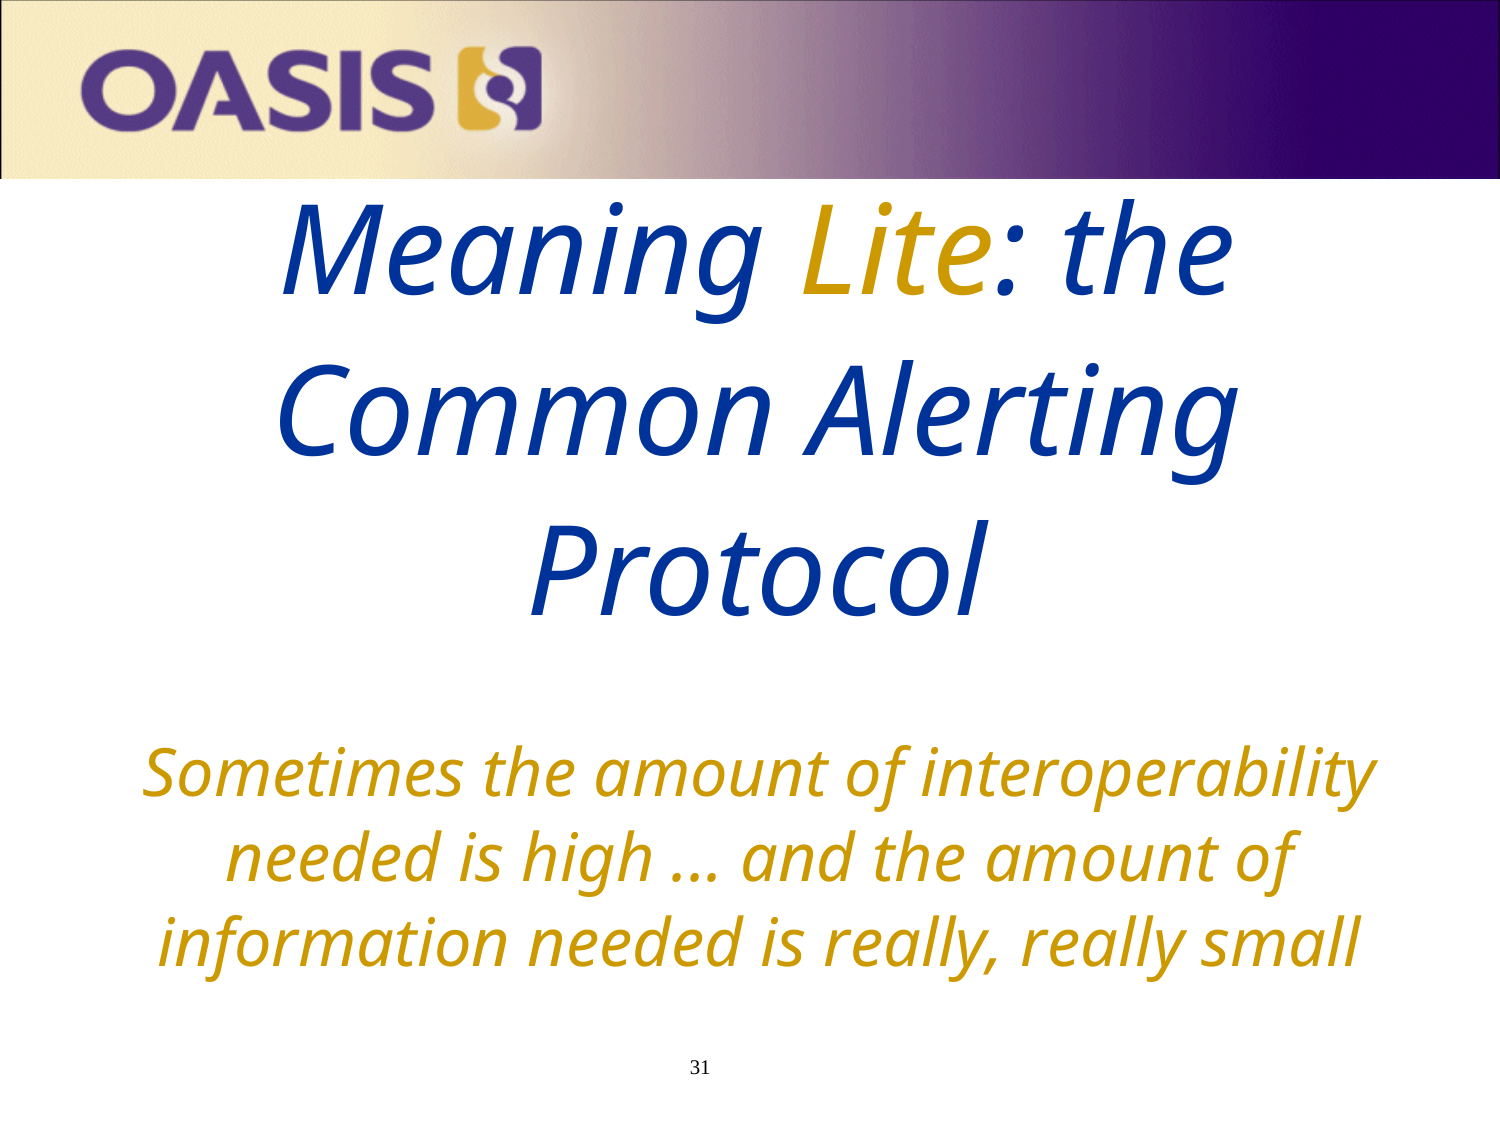

# Meaning Lite: the Common Alerting Protocol
Sometimes the amount of interoperability needed is high ... and the amount of information needed is really, really small